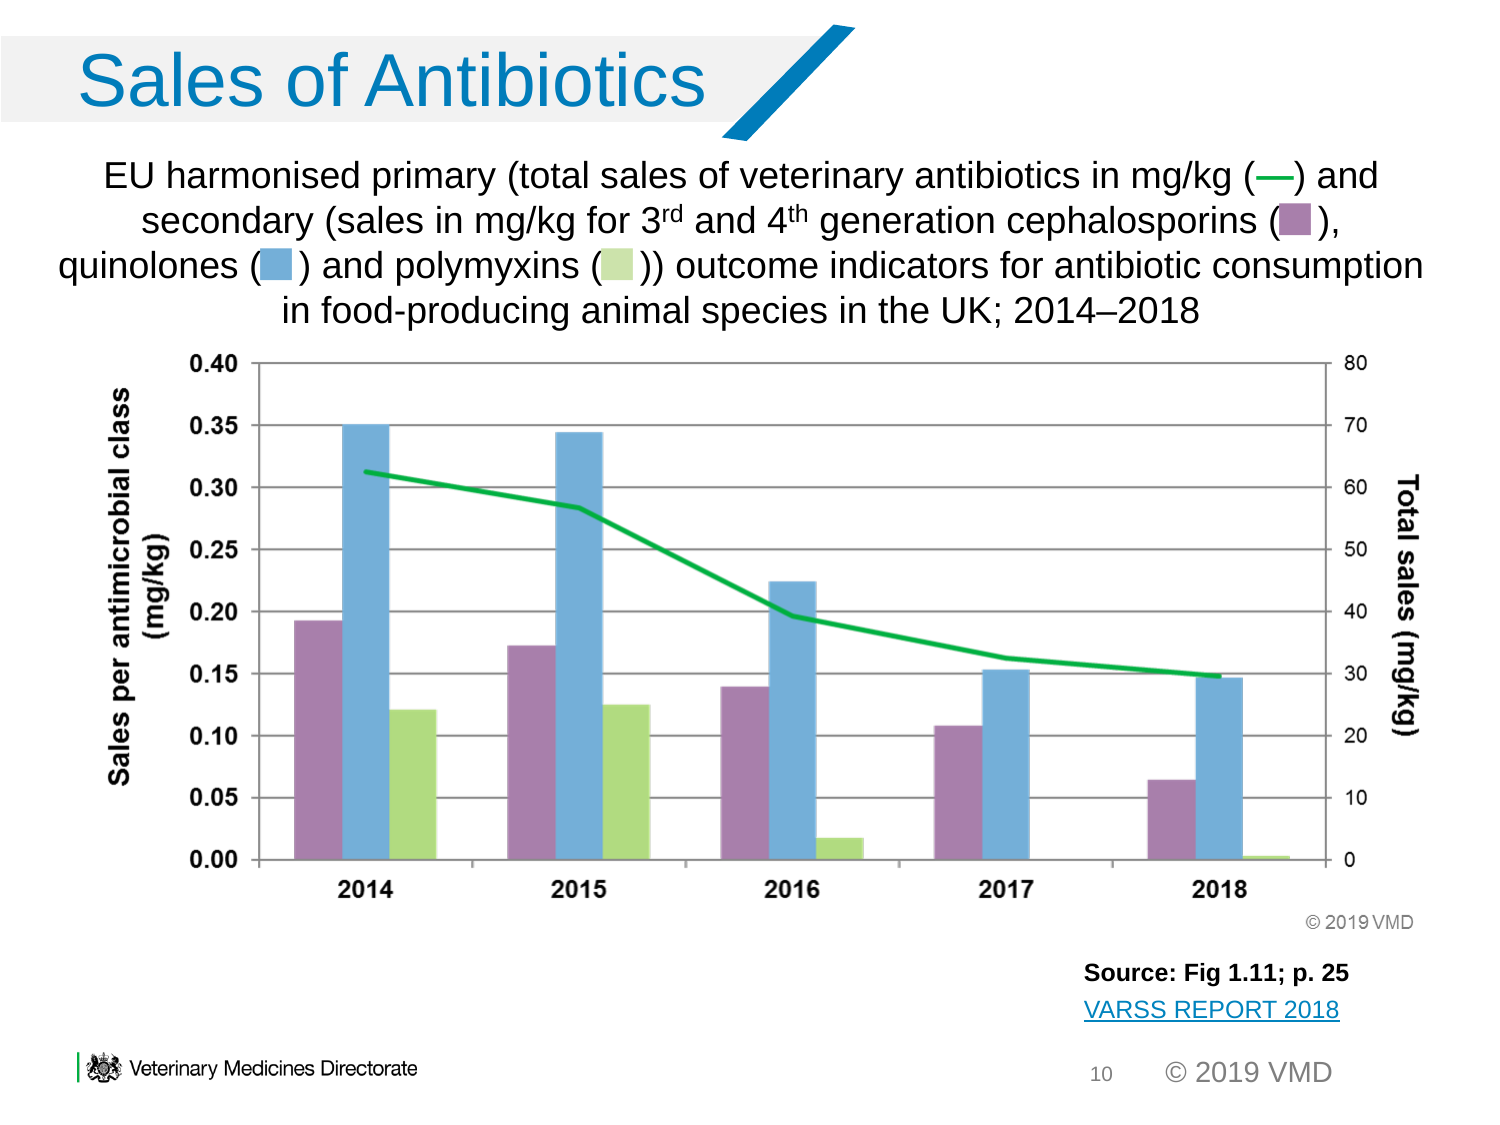

# Sales of Antibiotics
EU harmonised primary (total sales of veterinary antibiotics in mg/kg (―) and secondary (sales in mg/kg for 3rd and 4th generation cephalosporins (), quinolones () and polymyxins ()) outcome indicators for antibiotic consumption in food-producing animal species in the UK; 2014–2018
Source: Fig 1.11; p. 25
VARSS REPORT 2018
2